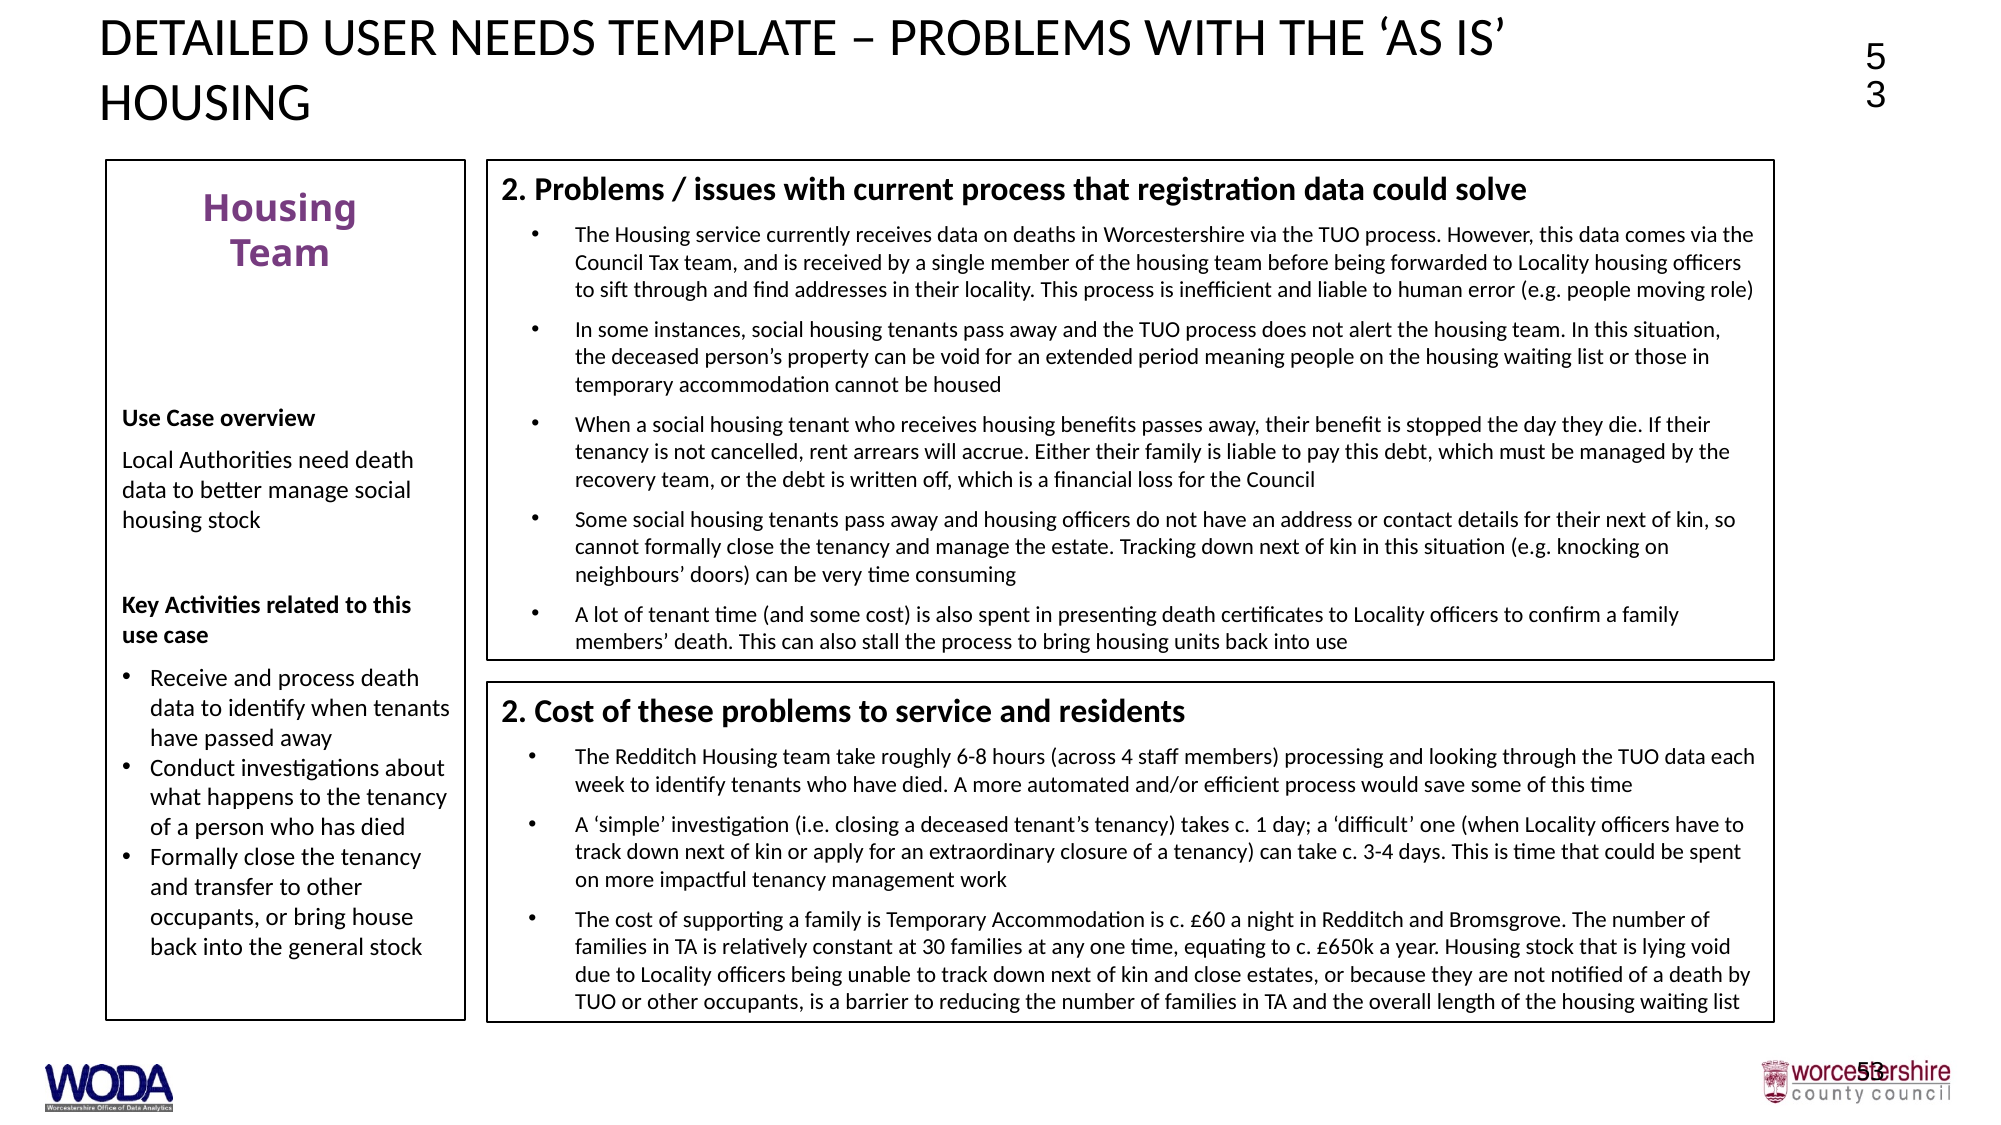

# DETAILED USER NEEDS TEMPLATE – PROBLEMS WITH THE ‘AS IS’ HOUSING
Housing Team
Use Case overview
Local Authorities need death data to better manage social housing stock
Key Activities related to this use case
Receive and process death data to identify when tenants have passed away
Conduct investigations about what happens to the tenancy of a person who has died
Formally close the tenancy and transfer to other occupants, or bring house back into the general stock
2. Problems / issues with current process that registration data could solve
The Housing service currently receives data on deaths in Worcestershire via the TUO process. However, this data comes via the Council Tax team, and is received by a single member of the housing team before being forwarded to Locality housing officers to sift through and find addresses in their locality. This process is inefficient and liable to human error (e.g. people moving role)
In some instances, social housing tenants pass away and the TUO process does not alert the housing team. In this situation, the deceased person’s property can be void for an extended period meaning people on the housing waiting list or those in temporary accommodation cannot be housed
When a social housing tenant who receives housing benefits passes away, their benefit is stopped the day they die. If their tenancy is not cancelled, rent arrears will accrue. Either their family is liable to pay this debt, which must be managed by the recovery team, or the debt is written off, which is a financial loss for the Council
Some social housing tenants pass away and housing officers do not have an address or contact details for their next of kin, so cannot formally close the tenancy and manage the estate. Tracking down next of kin in this situation (e.g. knocking on neighbours’ doors) can be very time consuming
A lot of tenant time (and some cost) is also spent in presenting death certificates to Locality officers to confirm a family members’ death. This can also stall the process to bring housing units back into use
2. Cost of these problems to service and residents
The Redditch Housing team take roughly 6-8 hours (across 4 staff members) processing and looking through the TUO data each week to identify tenants who have died. A more automated and/or efficient process would save some of this time
A ‘simple’ investigation (i.e. closing a deceased tenant’s tenancy) takes c. 1 day; a ‘difficult’ one (when Locality officers have to track down next of kin or apply for an extraordinary closure of a tenancy) can take c. 3-4 days. This is time that could be spent on more impactful tenancy management work
The cost of supporting a family is Temporary Accommodation is c. £60 a night in Redditch and Bromsgrove. The number of families in TA is relatively constant at 30 families at any one time, equating to c. £650k a year. Housing stock that is lying void due to Locality officers being unable to track down next of kin and close estates, or because they are not notified of a death by TUO or other occupants, is a barrier to reducing the number of families in TA and the overall length of the housing waiting list